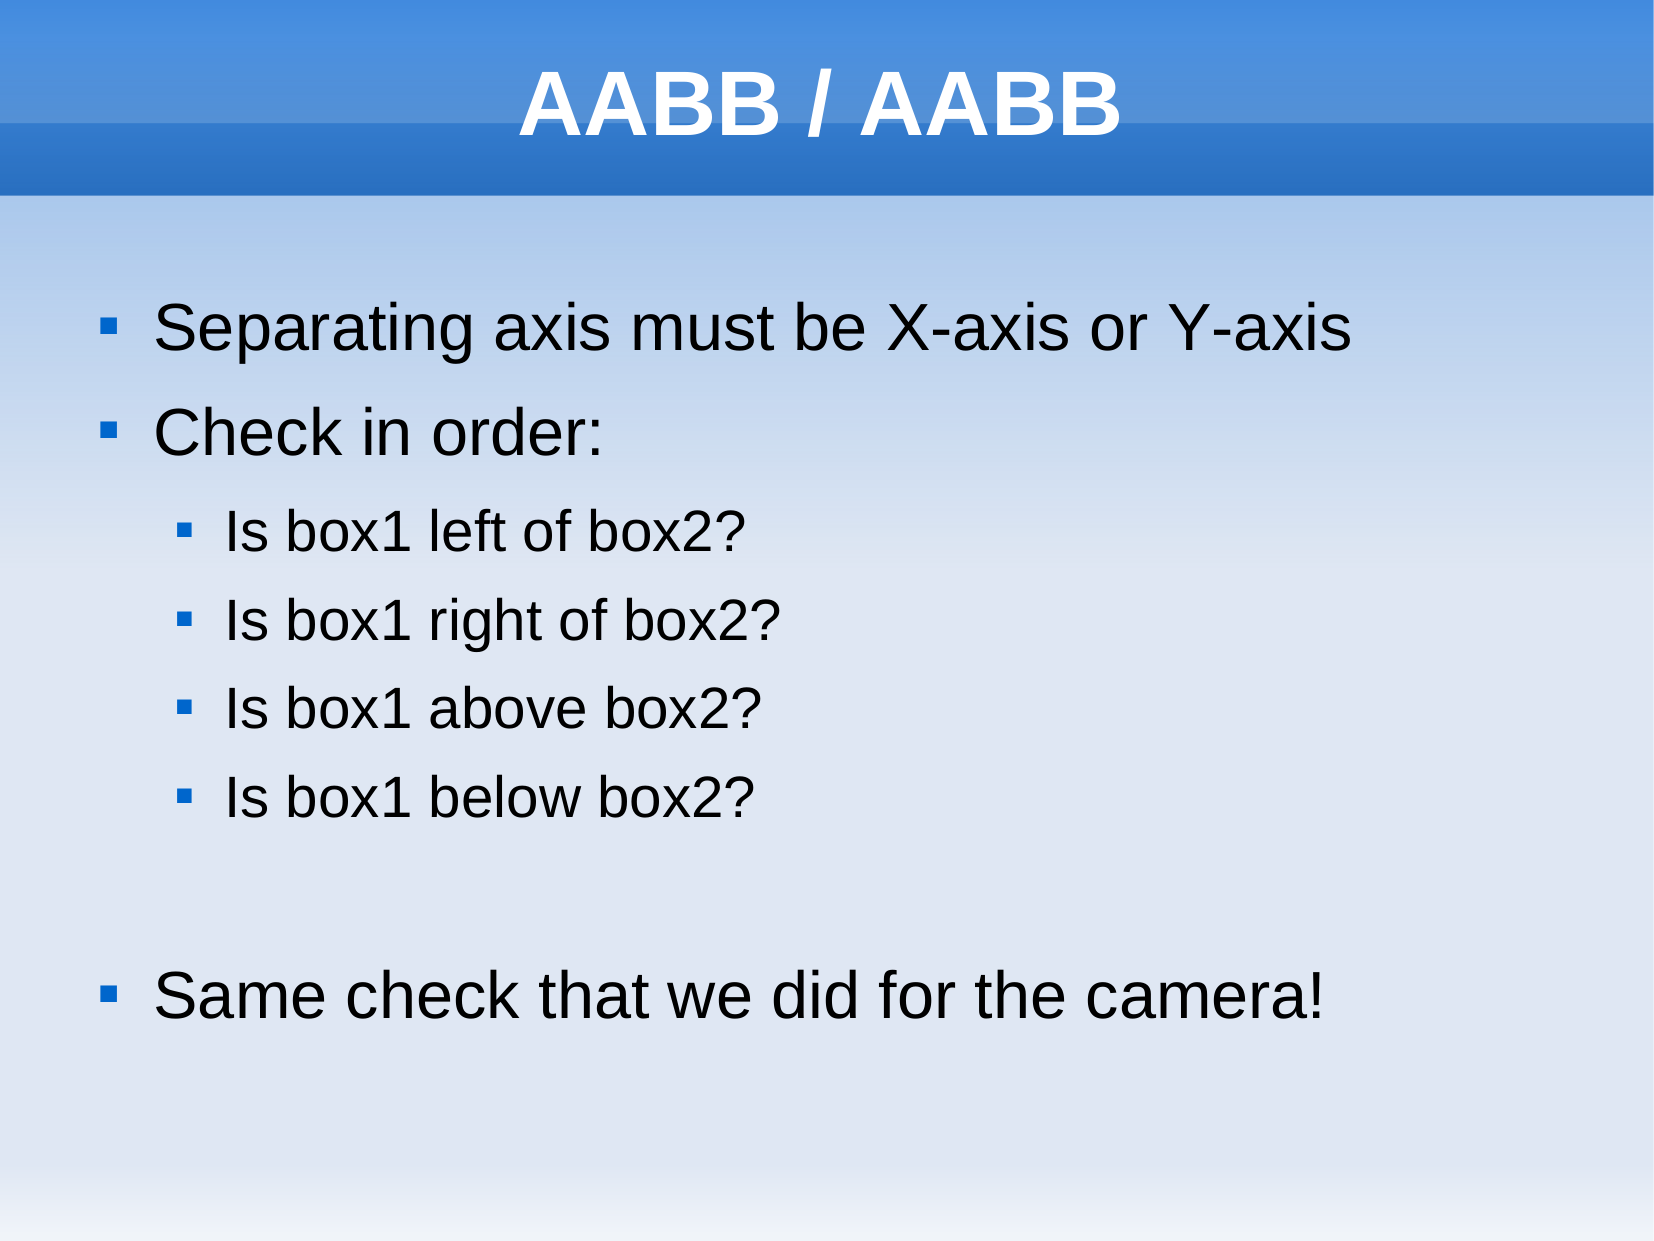

# AABB / AABB
Separating axis must be X-axis or Y-axis
Check in order:
Is box1 left of box2?
Is box1 right of box2?
Is box1 above box2?
Is box1 below box2?
Same check that we did for the camera!